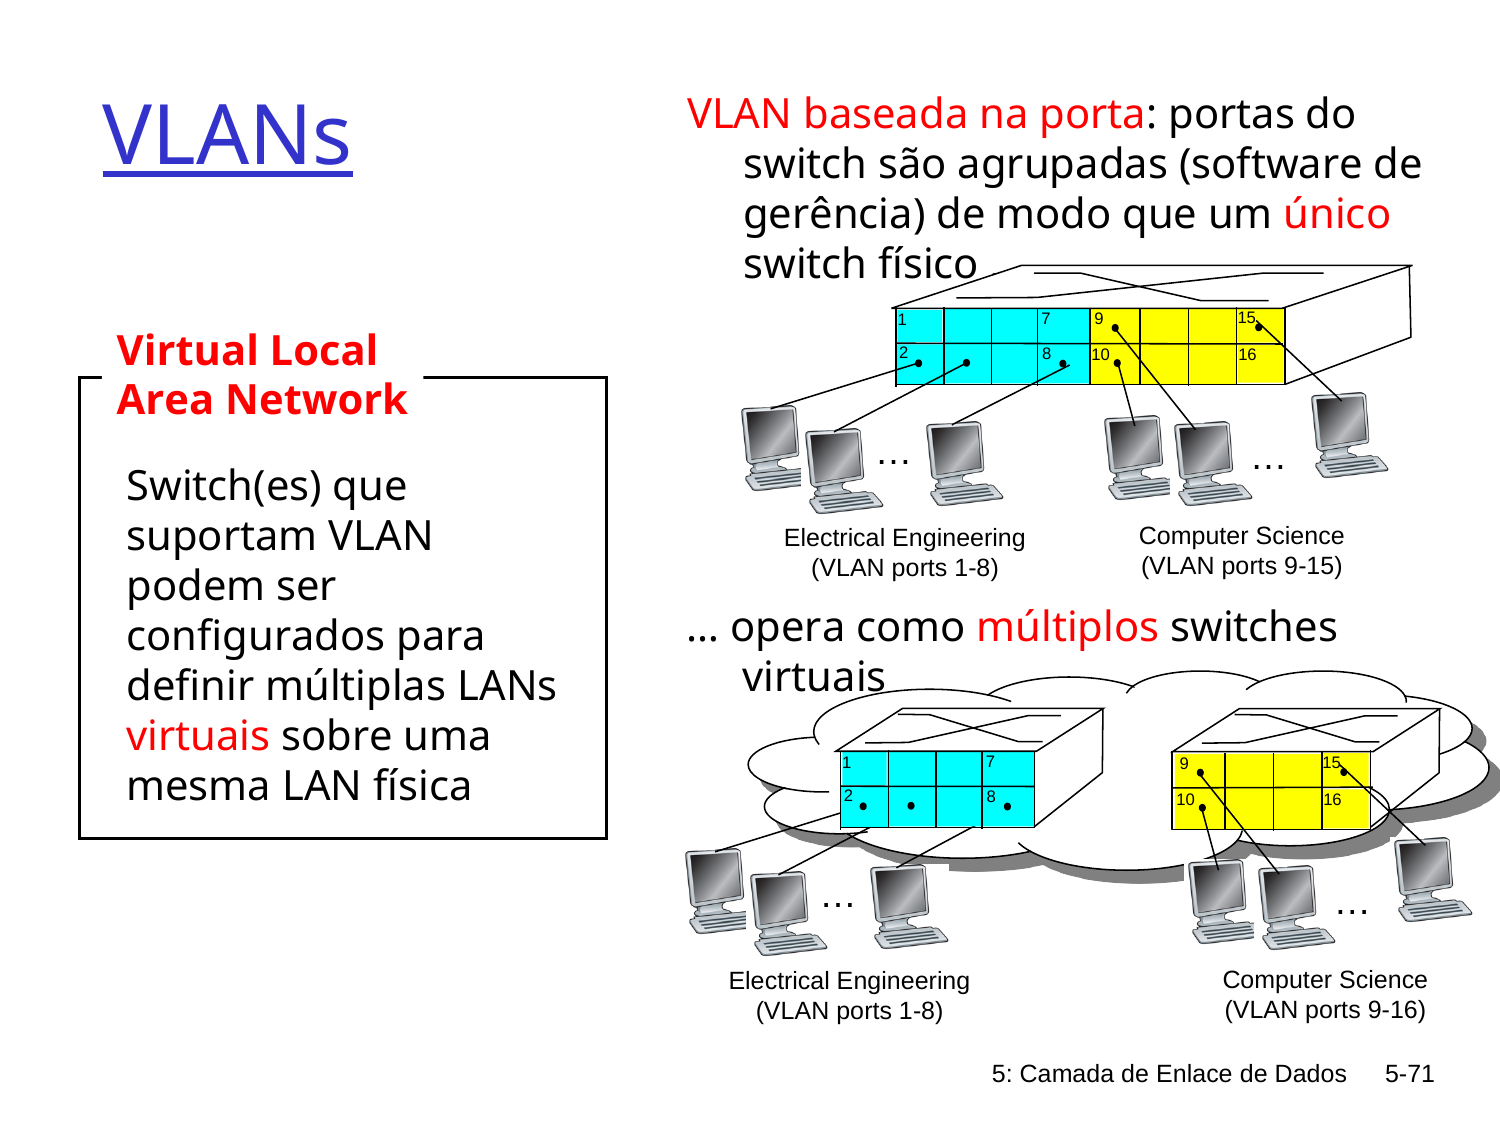

# VLANs
VLAN baseada na porta: portas do switch são agrupadas (software de gerência) de modo que um único switch físico ……
15
7
9
1
Virtual Local
Area Network
2
8
10
16
…
…
Switch(es) que suportam VLAN podem ser configurados para definir múltiplas LANs virtuais sobre uma mesma LAN física
Computer Science
(VLAN ports 9-15)
Electrical Engineering
(VLAN ports 1-8)
… opera como múltiplos switches virtuais
7
1
2
8
15
9
10
16
…
…
Computer Science
(VLAN ports 9-16)
Electrical Engineering
(VLAN ports 1-8)
5: Camada de Enlace de Dados